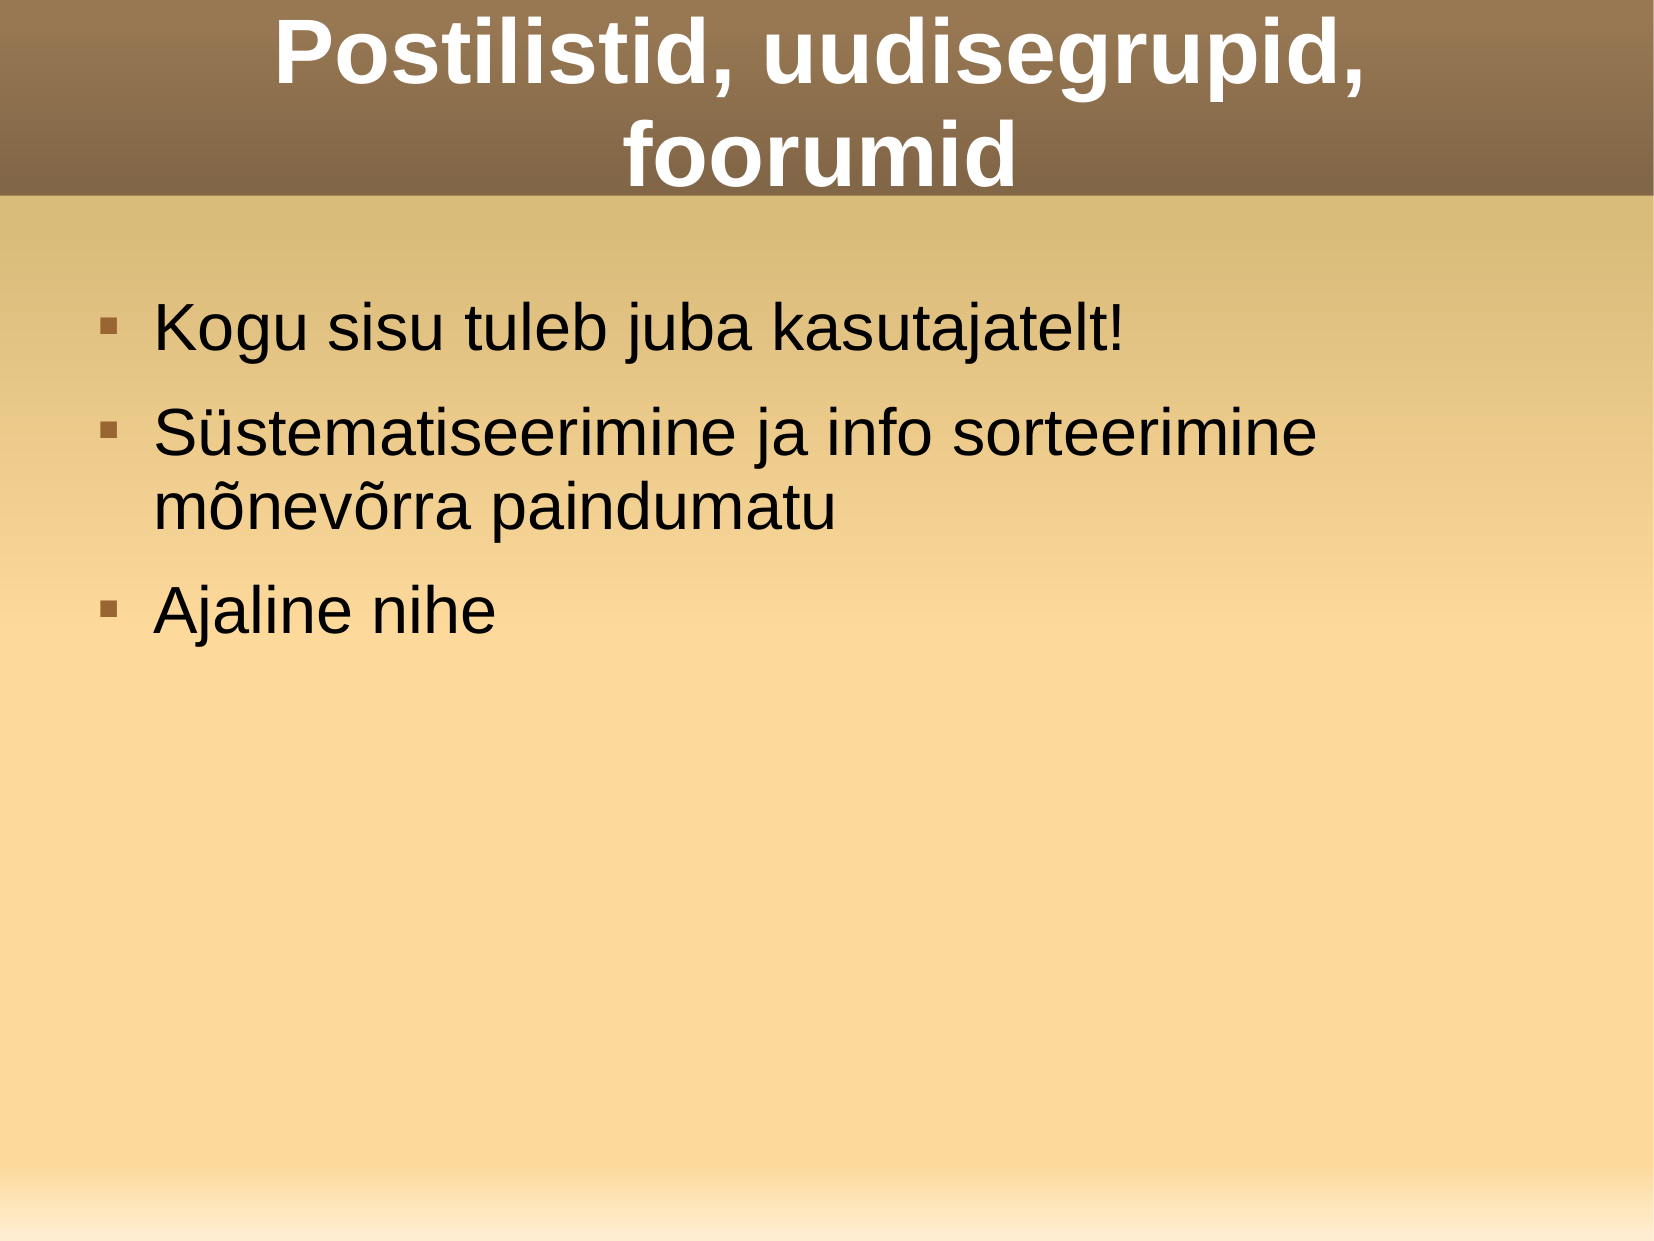

# Postilistid, uudisegrupid, foorumid
Kogu sisu tuleb juba kasutajatelt!
Süstematiseerimine ja info sorteerimine mõnevõrra paindumatu
Ajaline nihe